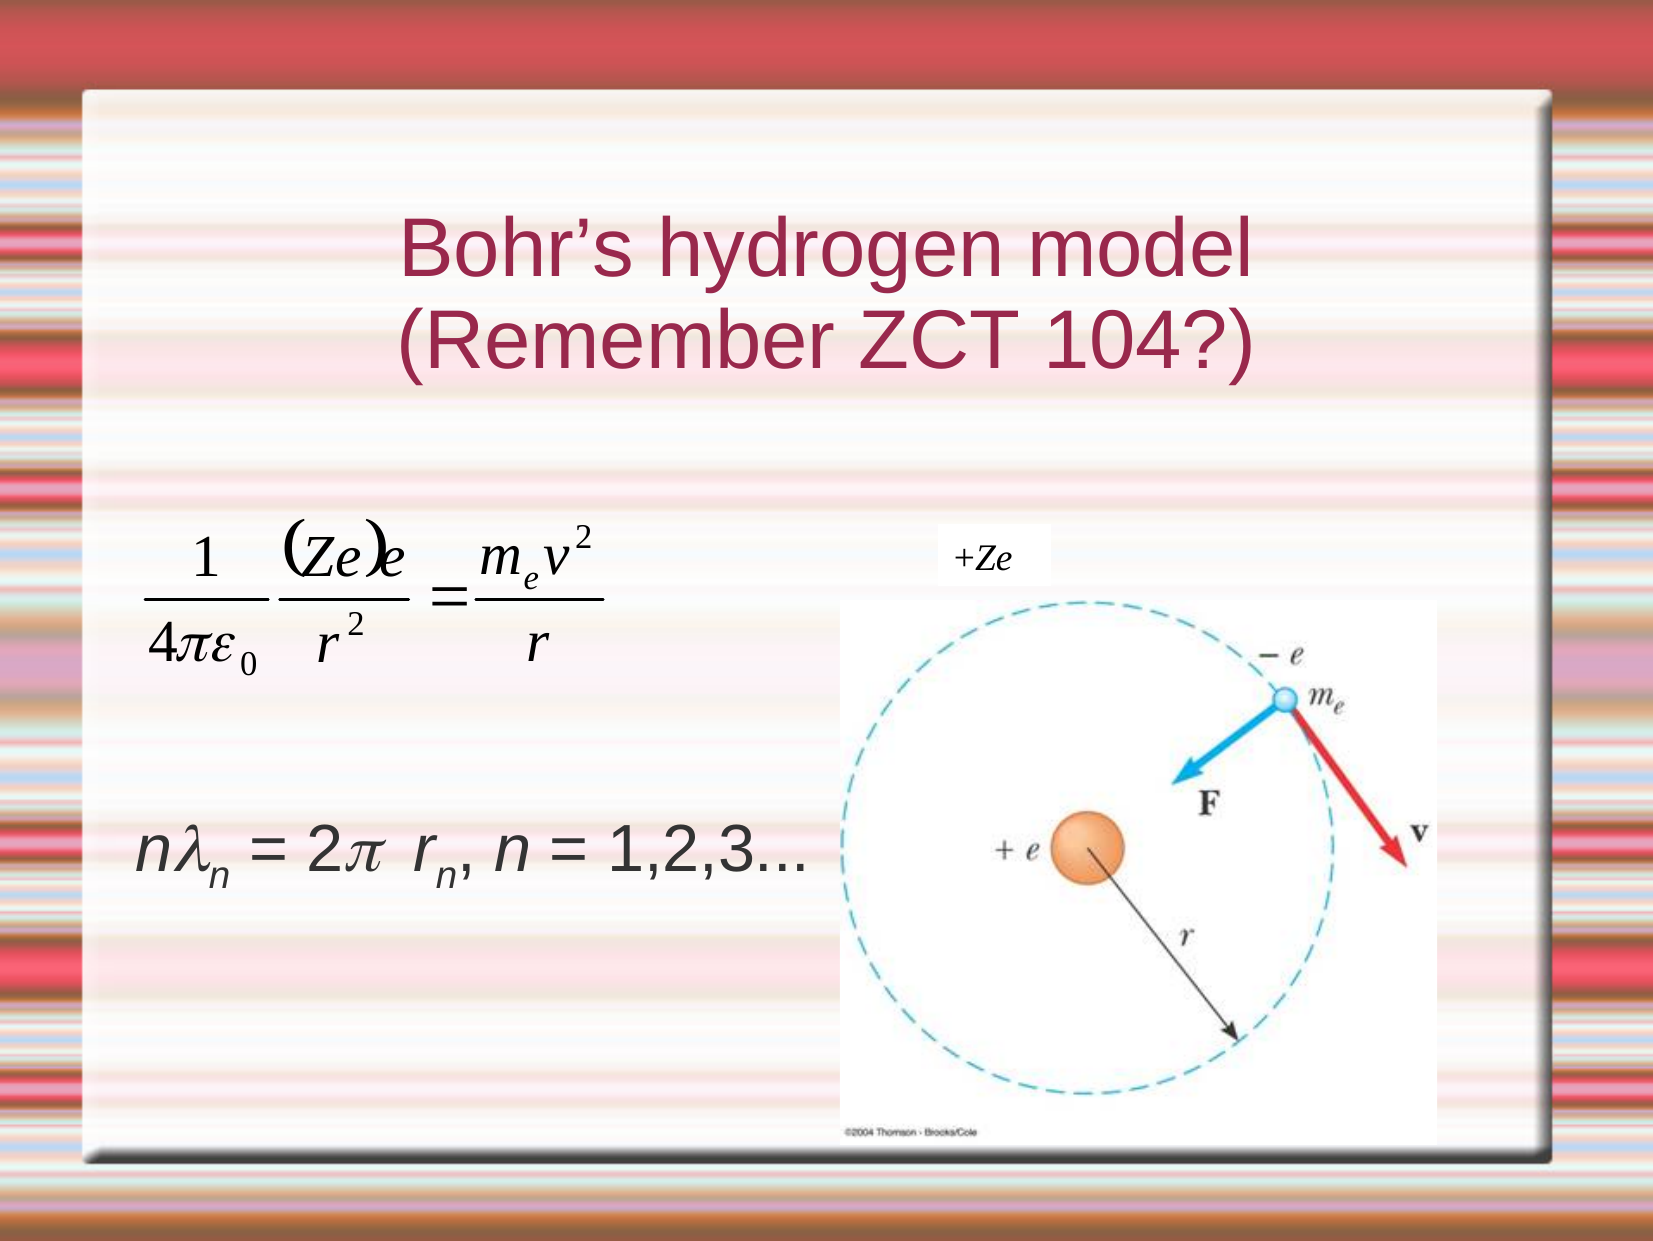

# Bohr’s hydrogen model (Remember ZCT 104?)
+Ze
nn = 2rn, n = 1,2,3...